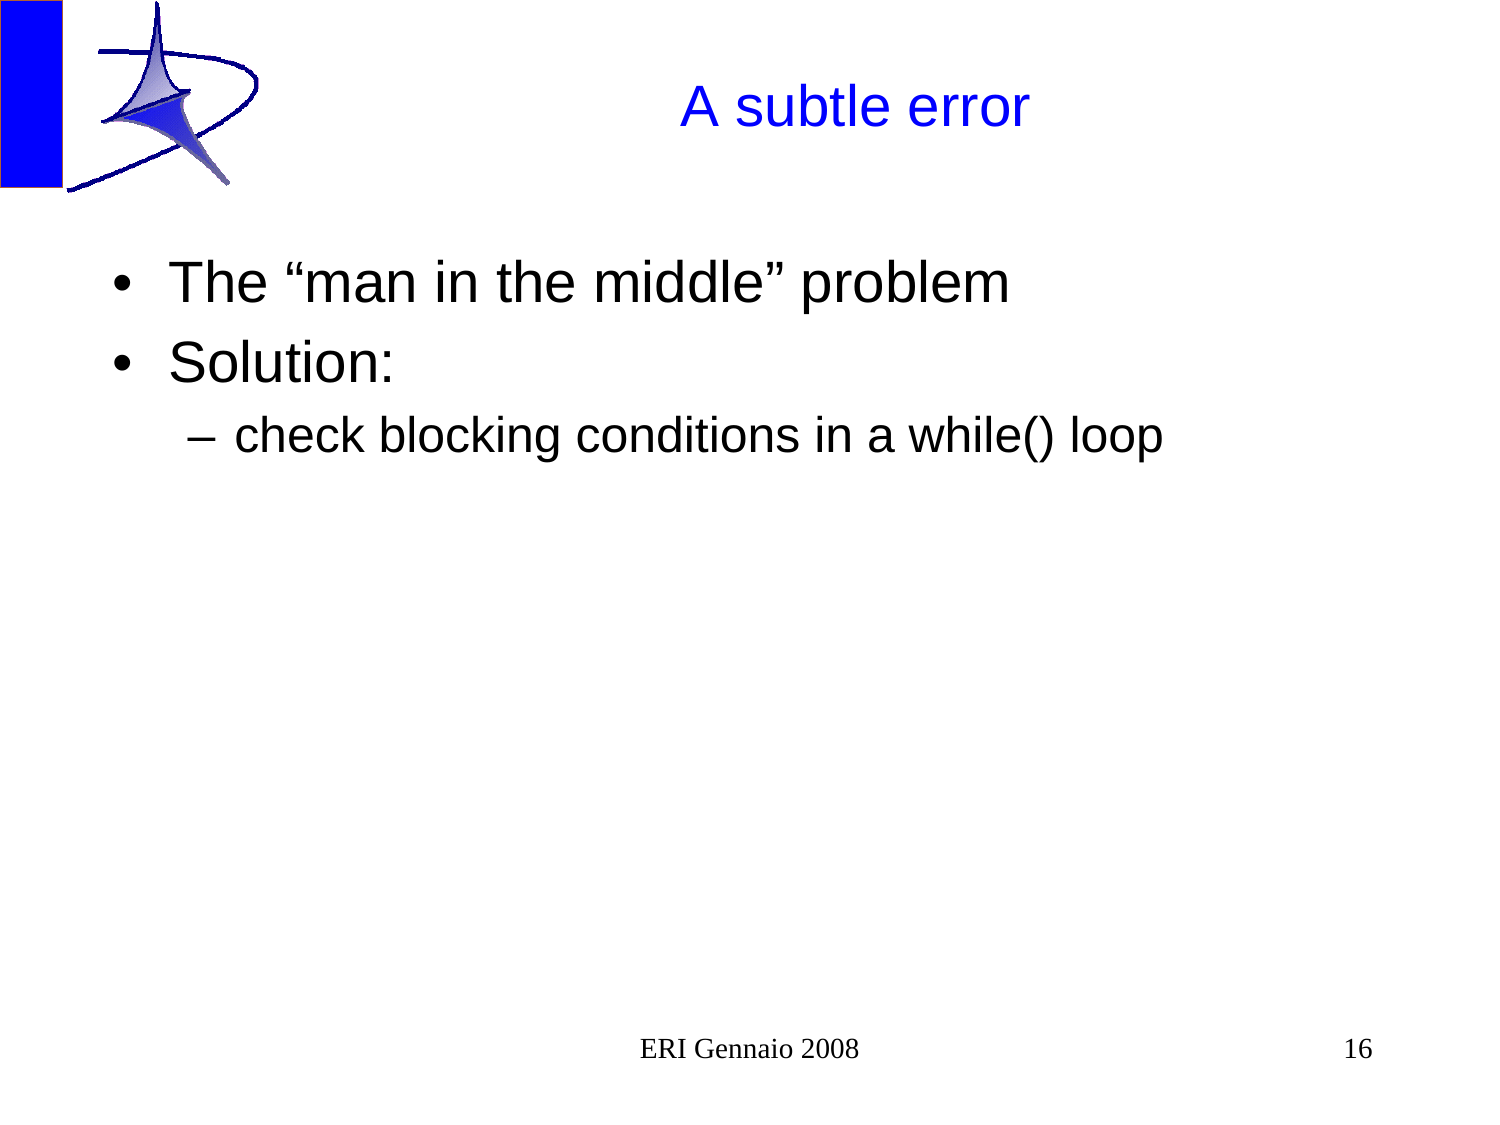

# A subtle error
The “man in the middle” problem
Solution:
check blocking conditions in a while() loop
ERI Gennaio 2008
16